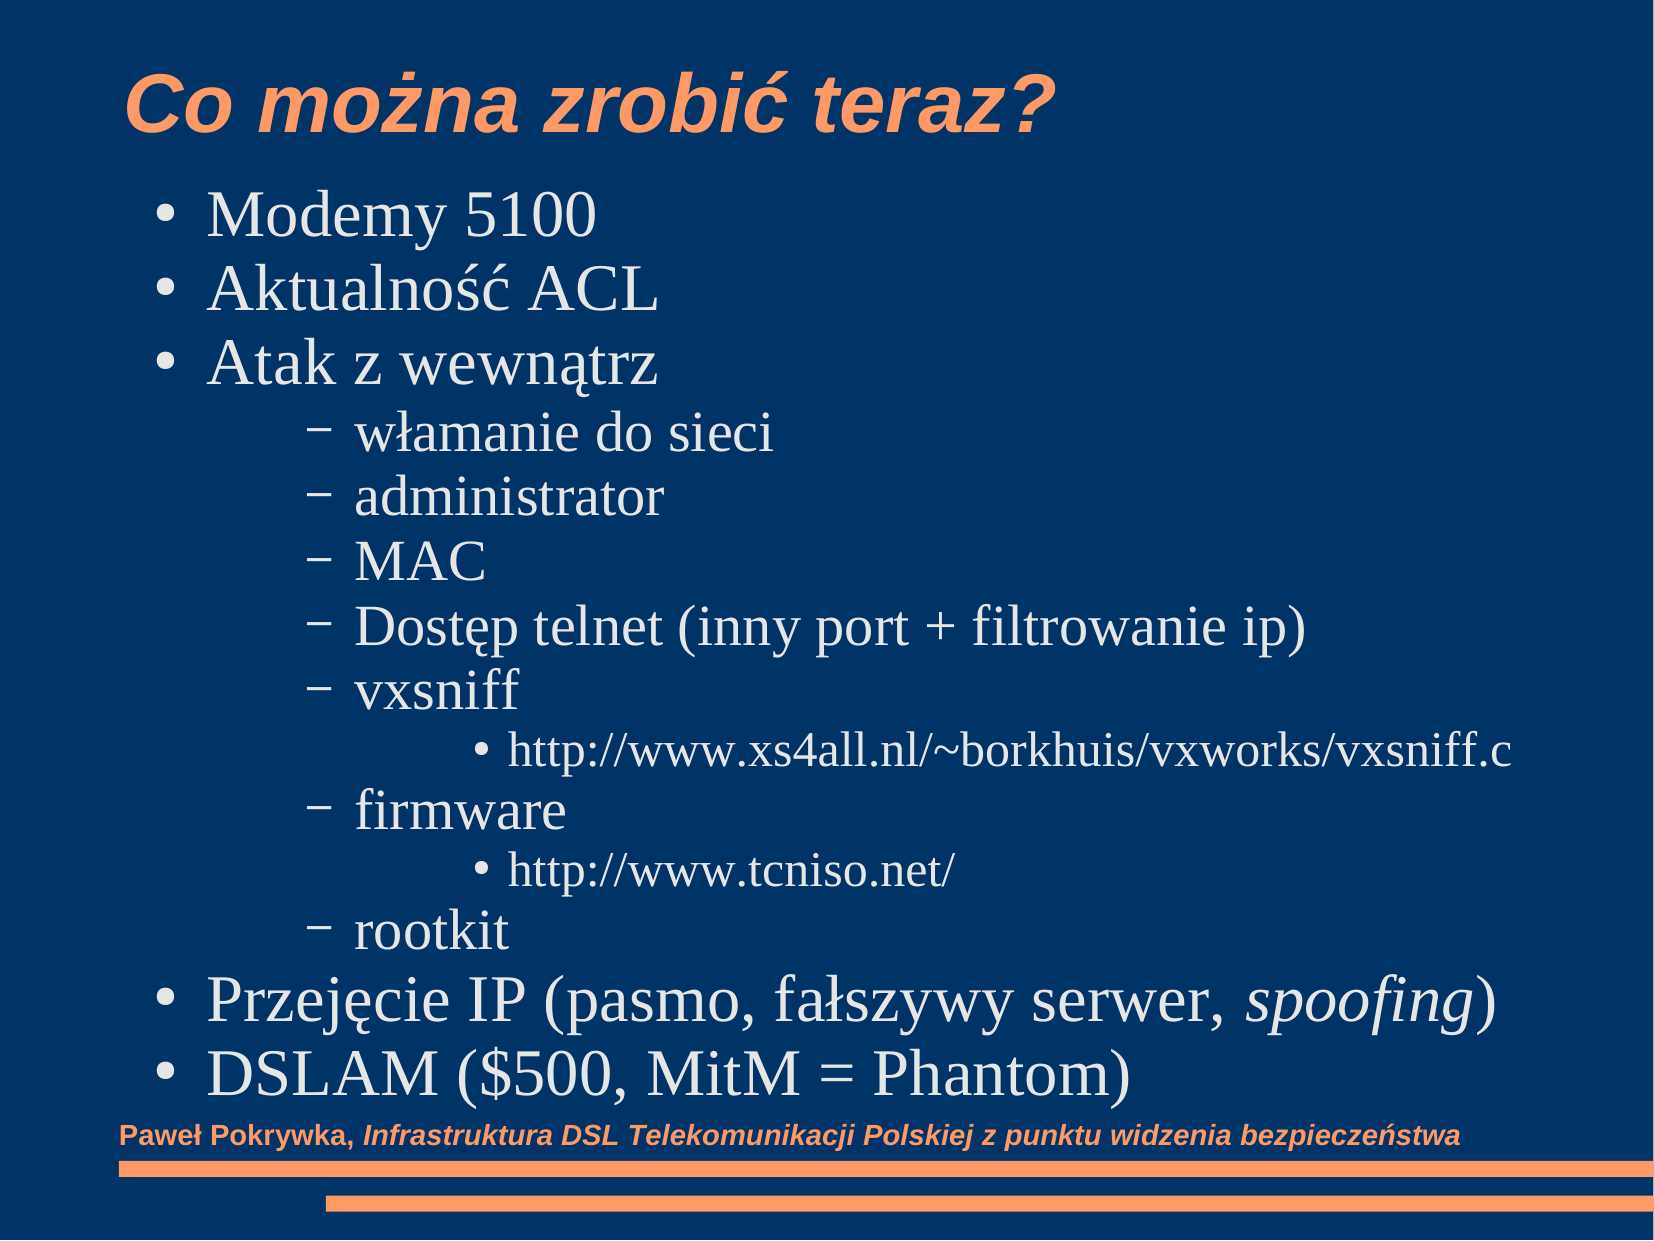

# Co można zrobić teraz?
Modemy 5100
Aktualność ACL
Atak z wewnątrz
włamanie do sieci
administrator
MAC
Dostęp telnet (inny port + filtrowanie ip)
vxsniff
http://www.xs4all.nl/~borkhuis/vxworks/vxsniff.c
firmware
http://www.tcniso.net/
rootkit
Przejęcie IP (pasmo, fałszywy serwer, spoofing)
DSLAM ($500, MitM = Phantom)
Paweł Pokrywka, Infrastruktura DSL Telekomunikacji Polskiej z punktu widzenia bezpieczeństwa